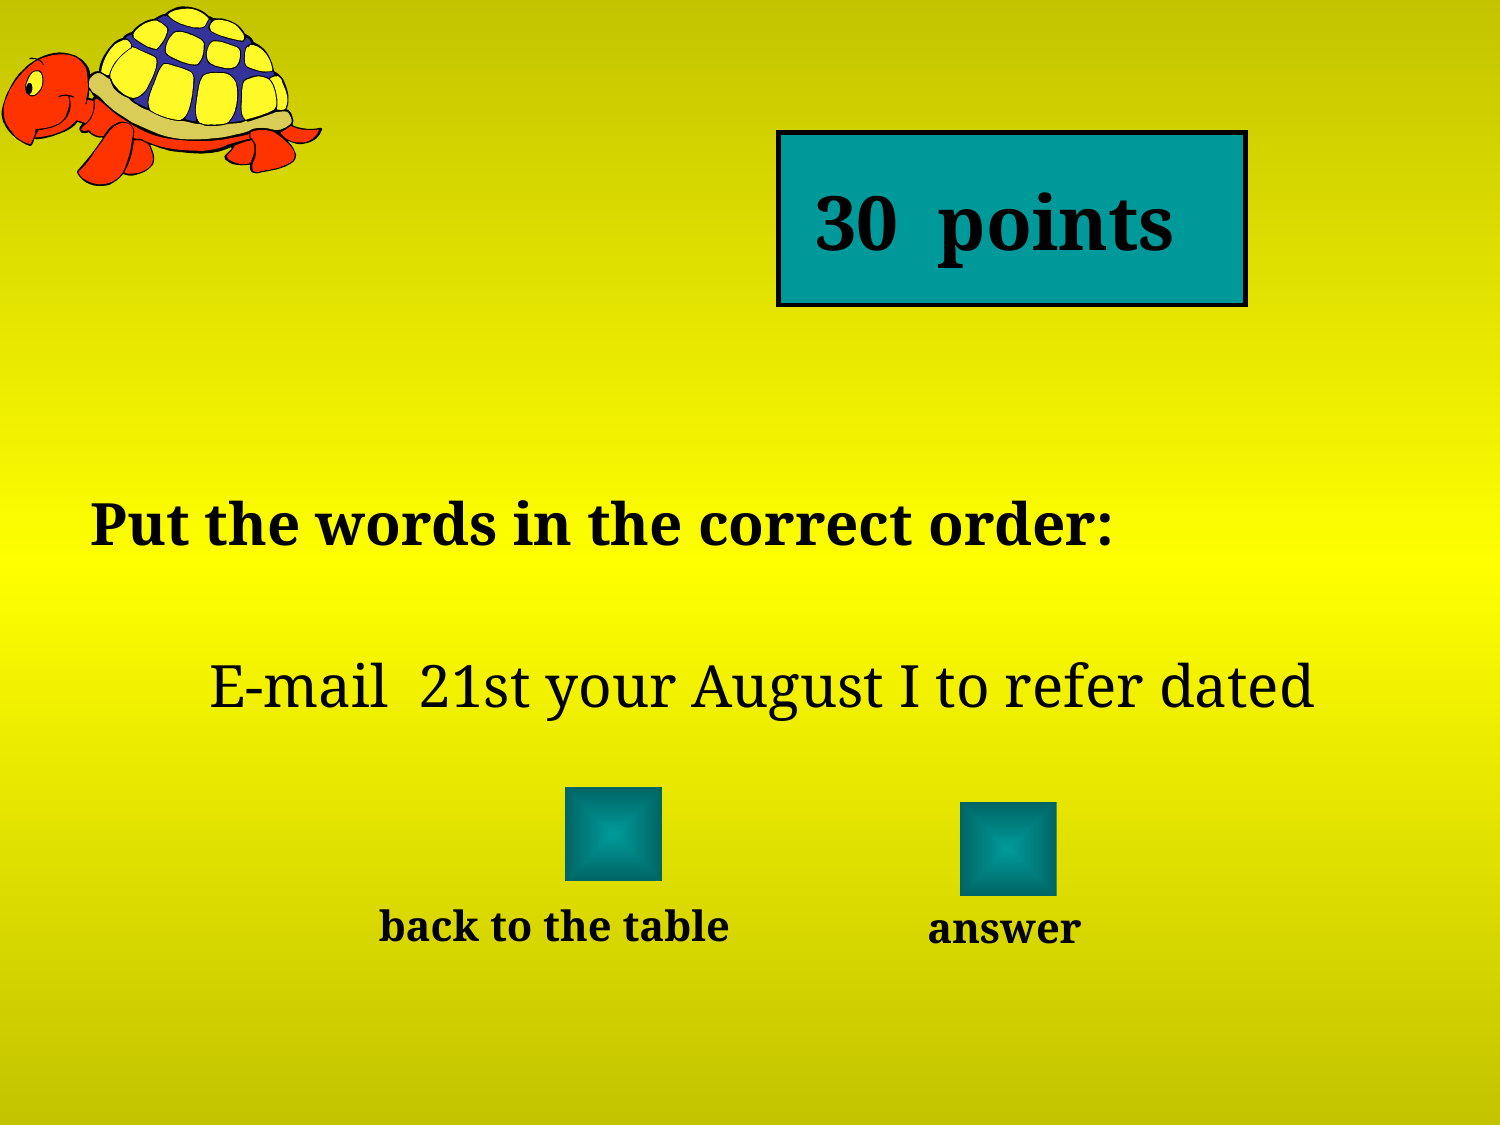

30 points
Put the words in the correct order:
# E-mail 21st your August I to refer dated
back to the table
answer